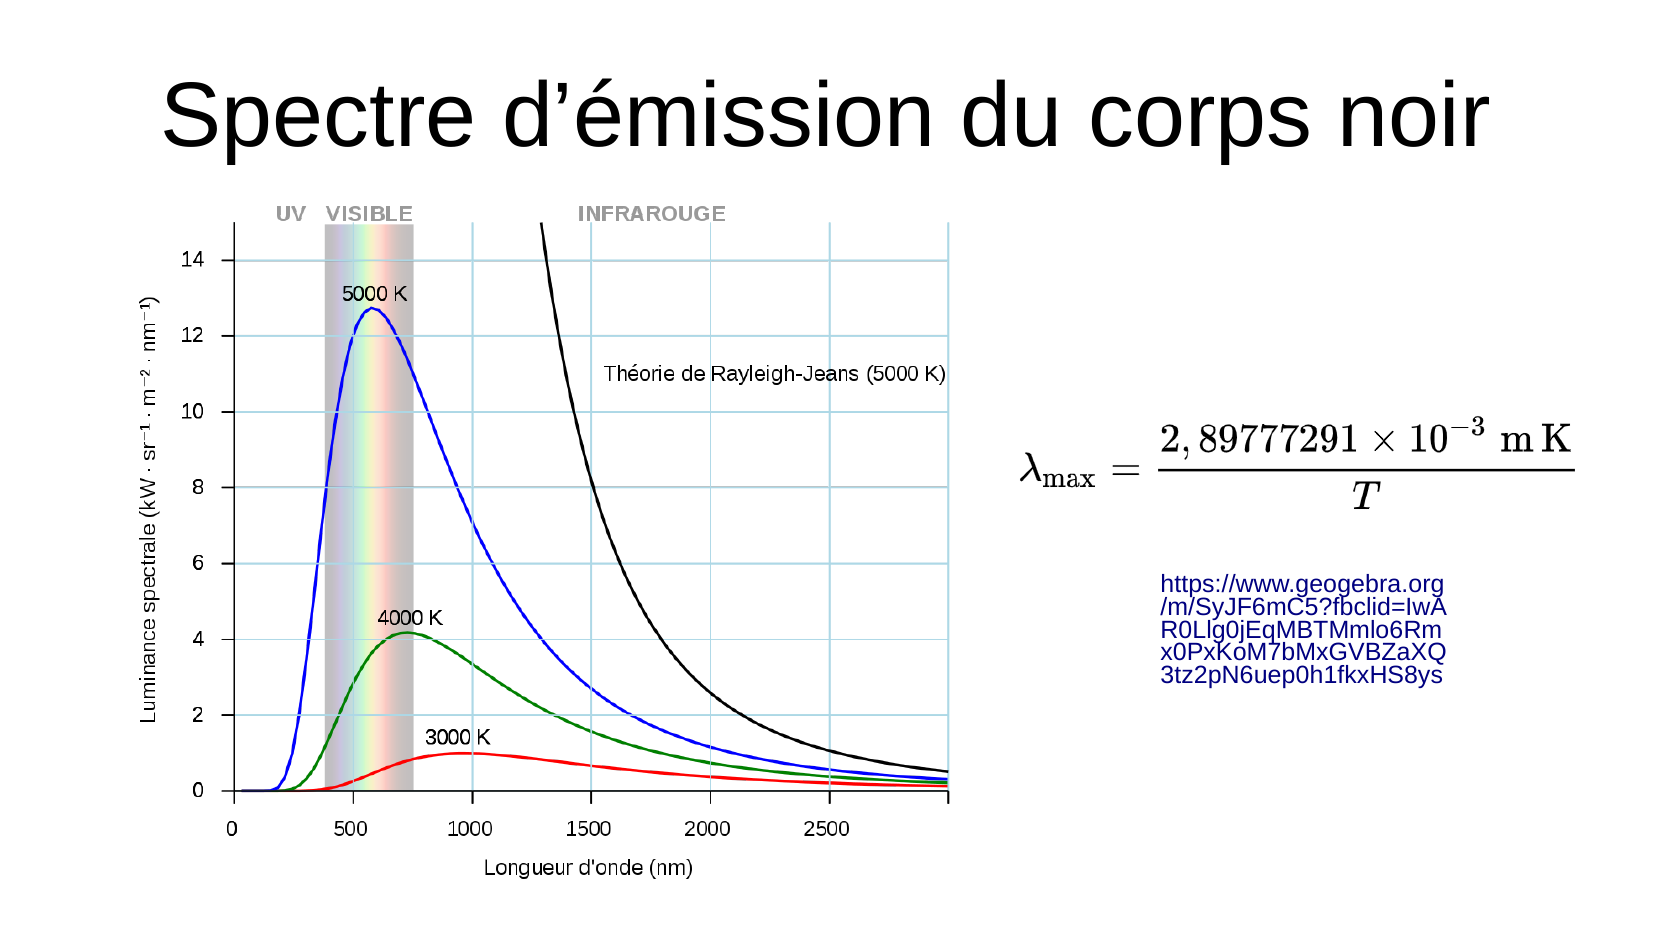

# Spectre d’émission du corps noir
https://www.geogebra.org/m/SyJF6mC5?fbclid=IwAR0Llg0jEqMBTMmlo6Rmx0PxKoM7bMxGVBZaXQ3tz2pN6uep0h1fkxHS8ys